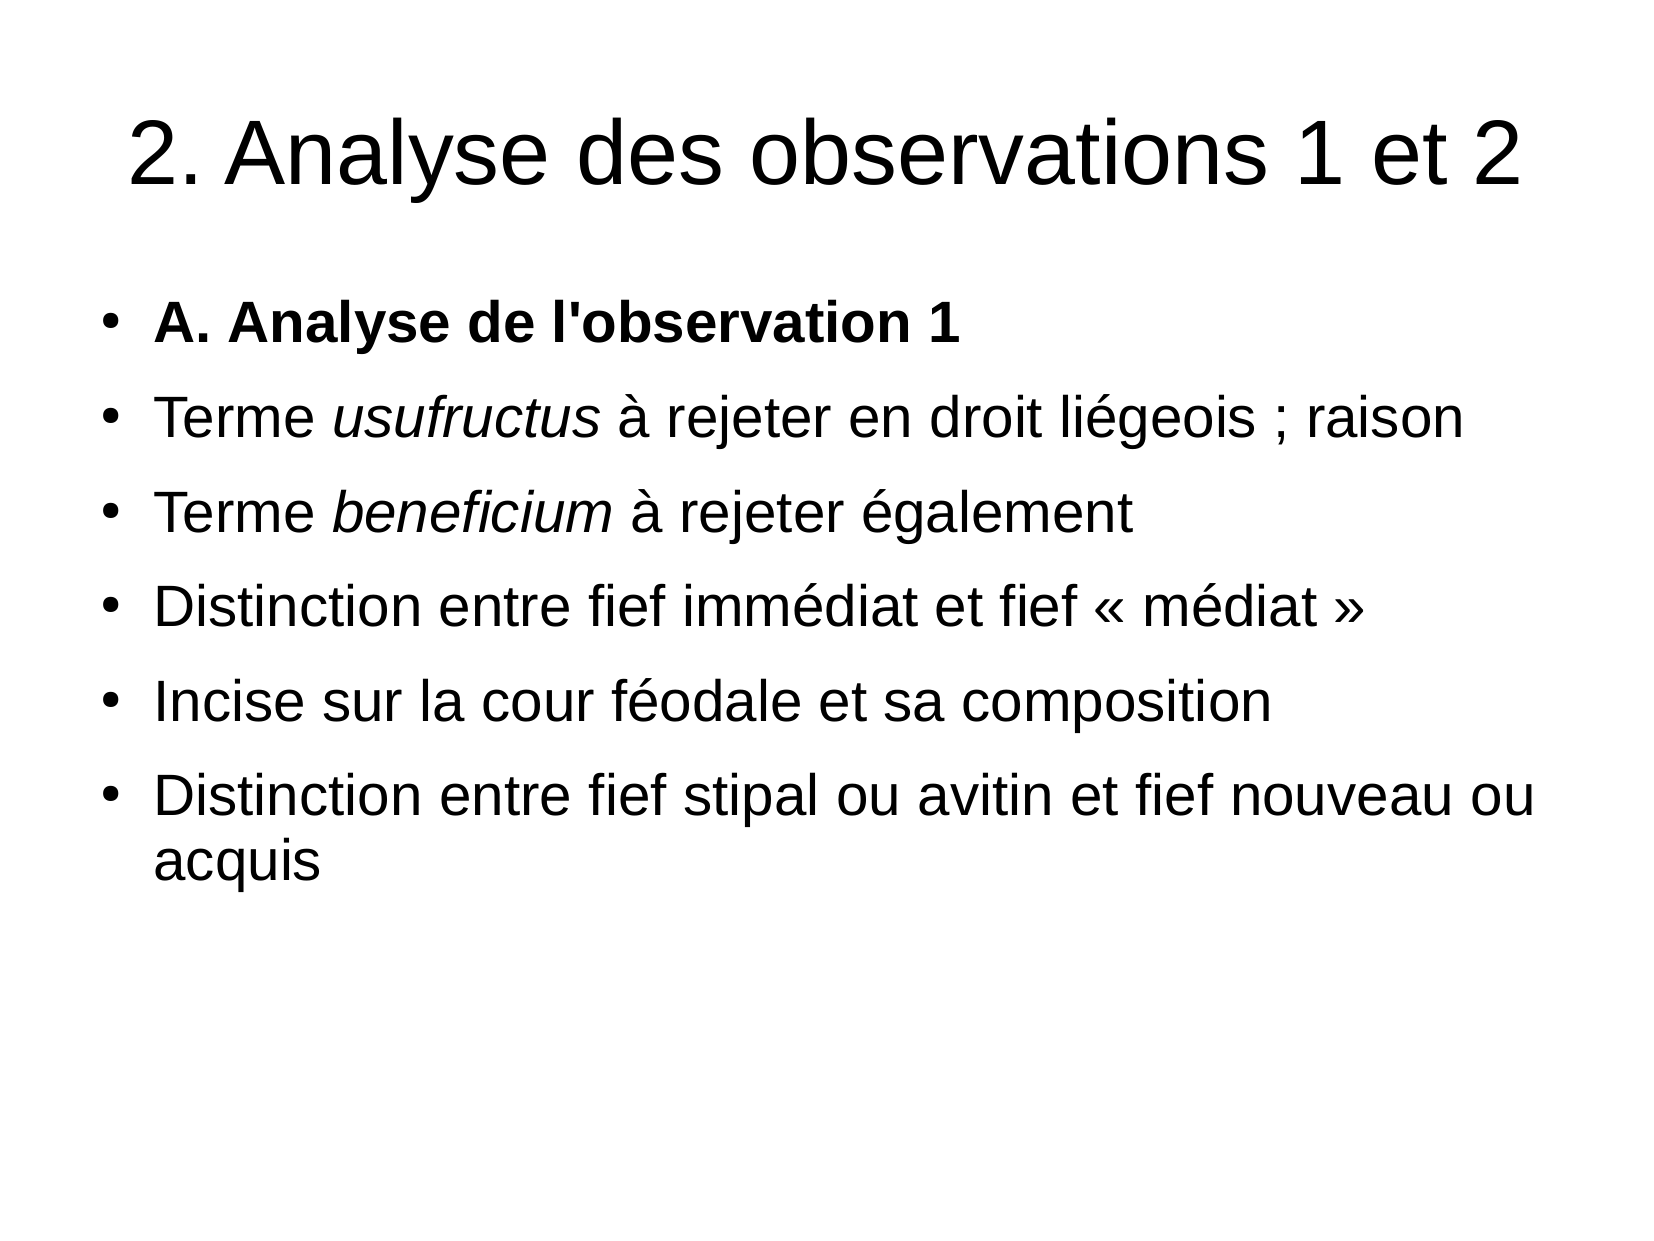

# 2. Analyse des observations 1 et 2
A. Analyse de l'observation 1
Terme usufructus à rejeter en droit liégeois ; raison
Terme beneficium à rejeter également
Distinction entre fief immédiat et fief « médiat »
Incise sur la cour féodale et sa composition
Distinction entre fief stipal ou avitin et fief nouveau ou acquis